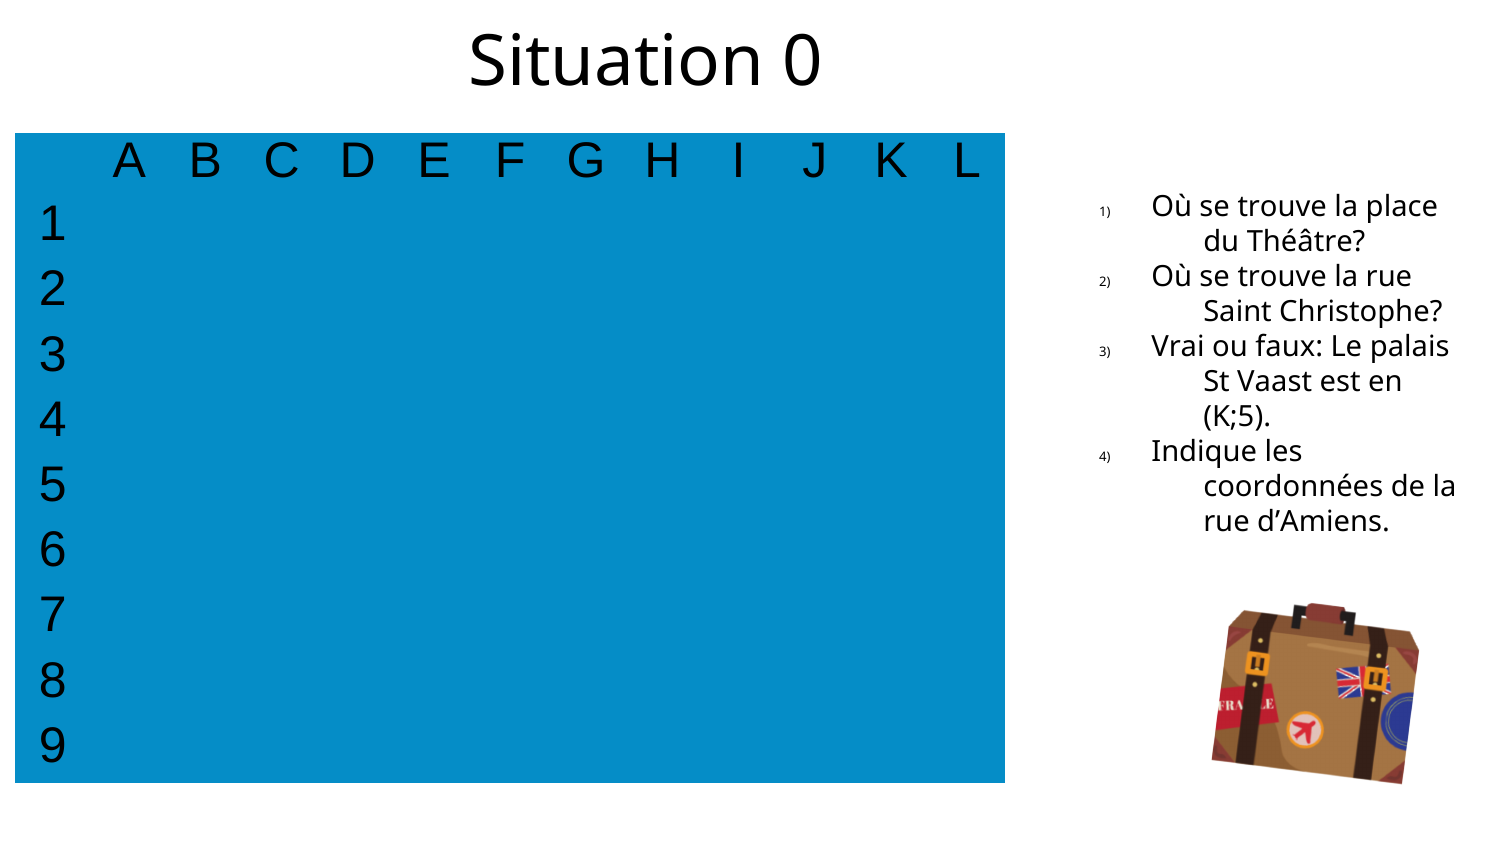

Situation 0
| | A | B | C | D | E | F | G | H | I | J | K | L |
| --- | --- | --- | --- | --- | --- | --- | --- | --- | --- | --- | --- | --- |
| 1 | | | | | | | | | | | | |
| 2 | | | | | | | | | | | | |
| 3 | | | | | | | | | | | | |
| 4 | | | | | | | | | | | | |
| 5 | | | | | | | | | | | | |
| 6 | | | | | | | | | | | | |
| 7 | | | | | | | | | | | | |
| 8 | | | | | | | | | | | | |
| 9 | | | | | | | | | | | | |
Où se trouve la place du Théâtre?
Où se trouve la rue Saint Christophe?
Vrai ou faux: Le palais St Vaast est en (K;5).
Indique les coordonnées de la rue d’Amiens.